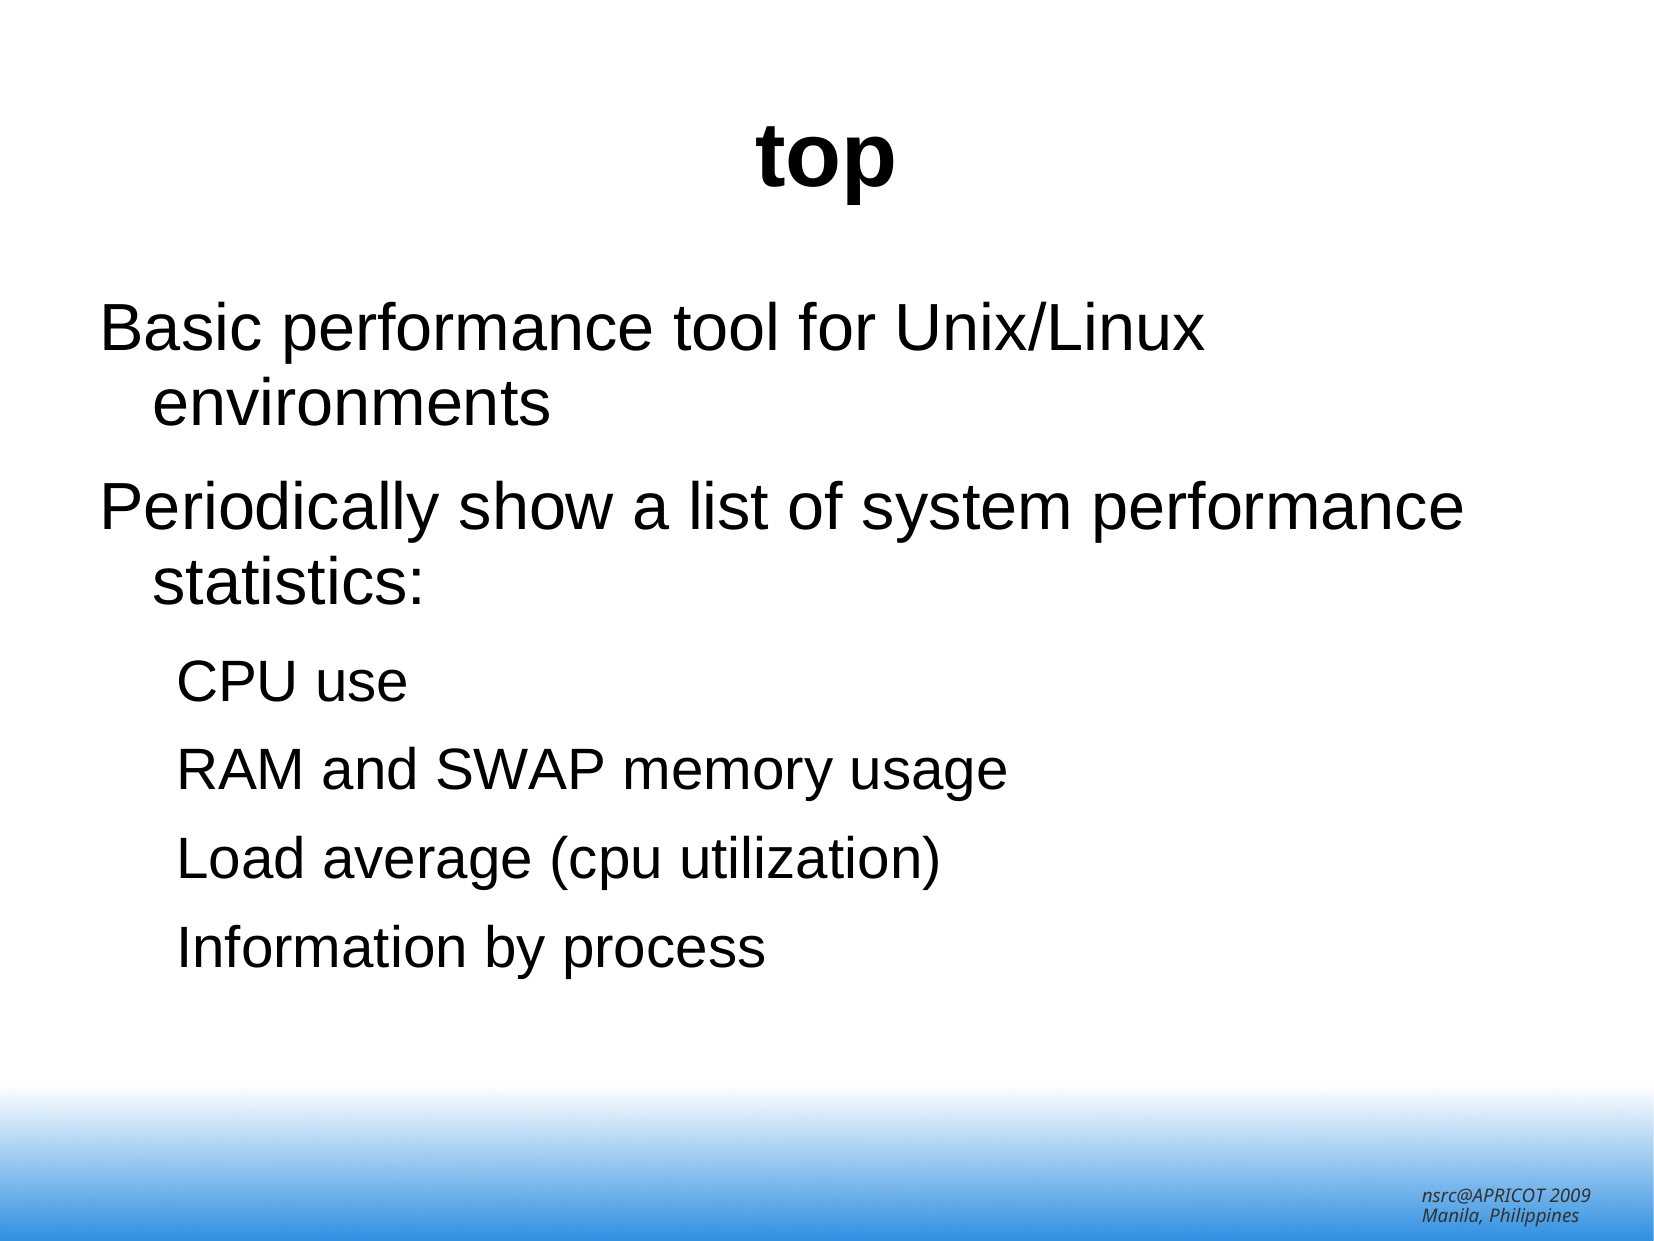

# top
Basic performance tool for Unix/Linux environments
Periodically show a list of system performance statistics:
CPU use
RAM and SWAP memory usage
Load average (cpu utilization)
Information by process